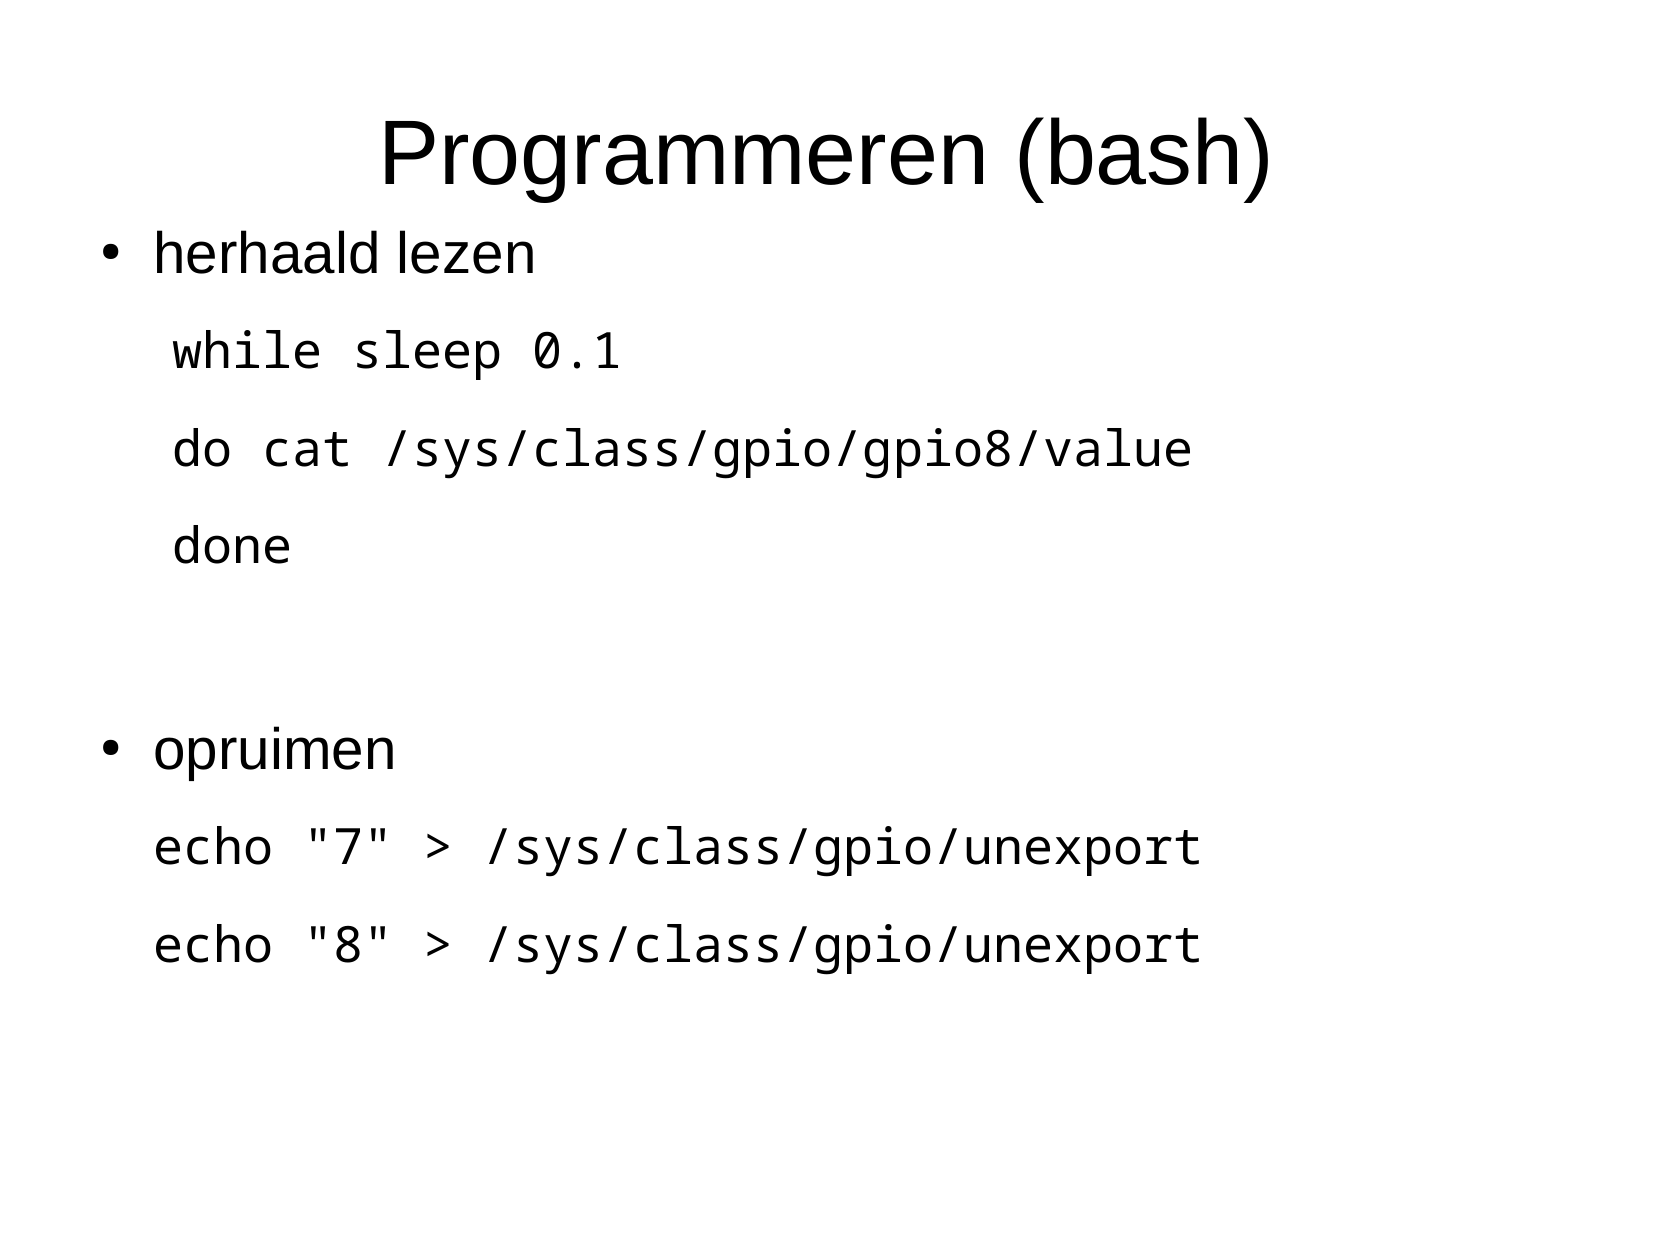

# Programmeren (bash)
herhaald lezen
 while sleep 0.1
 do cat /sys/class/gpio/gpio8/value
 done
opruimen
echo "7" > /sys/class/gpio/unexport
echo "8" > /sys/class/gpio/unexport